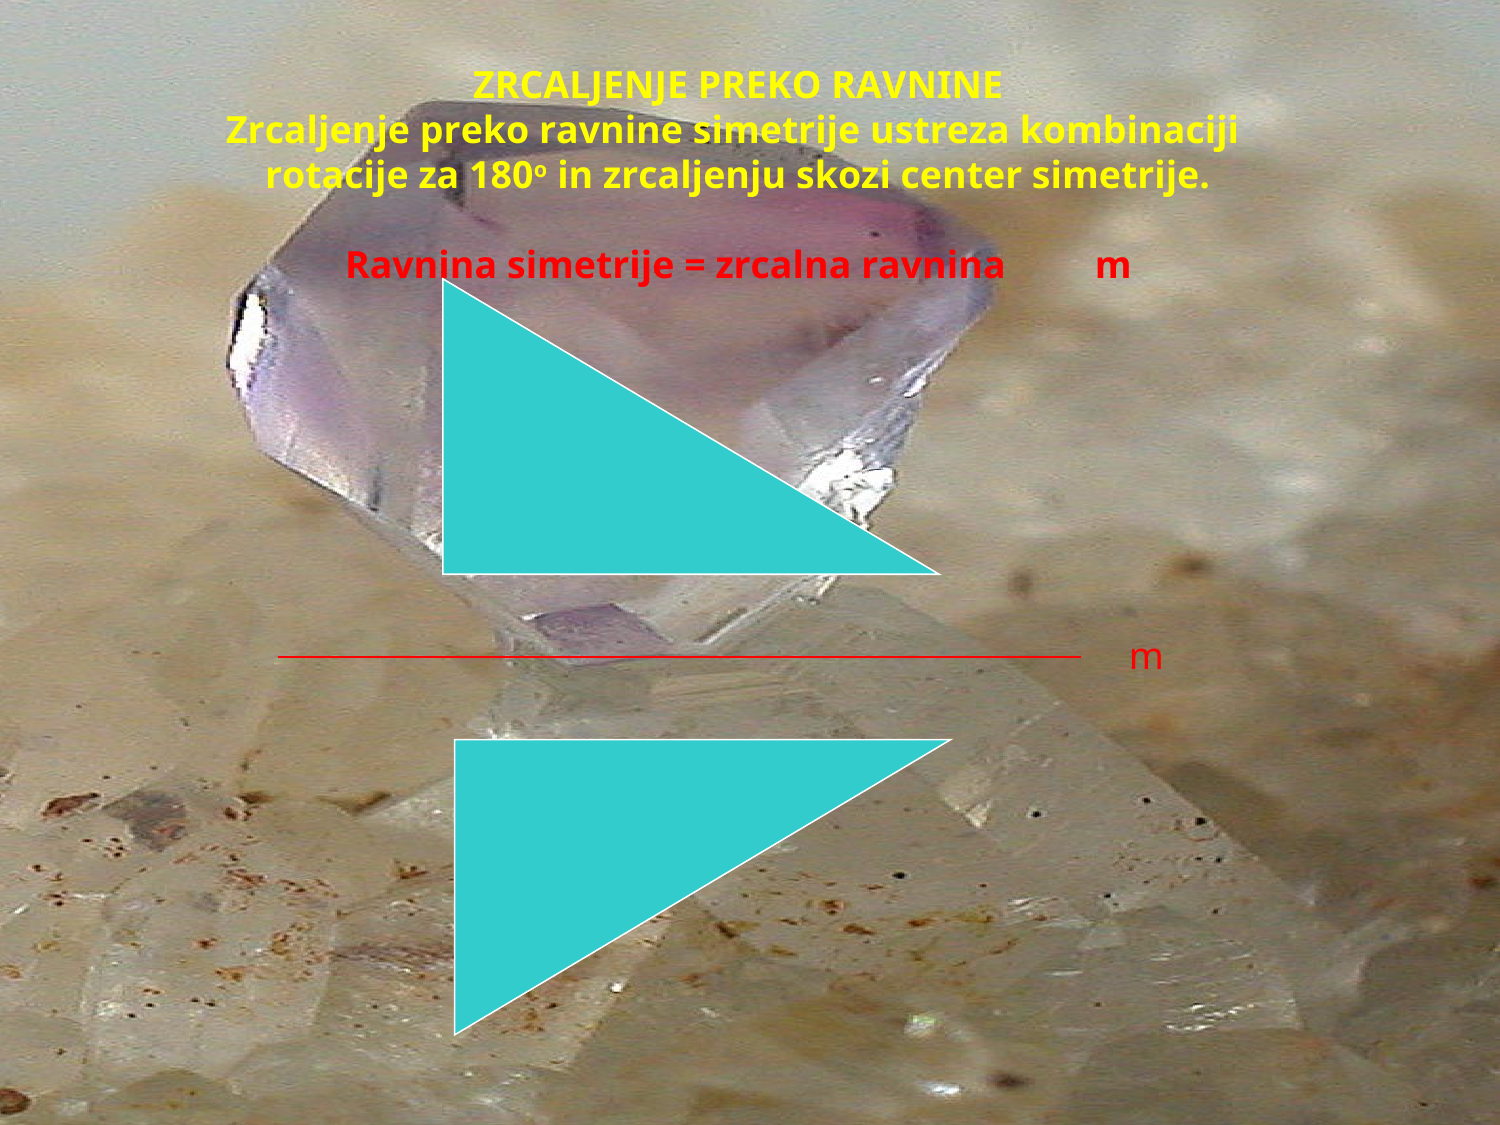

ZRCALJENJE PREKO RAVNINE
Zrcaljenje preko ravnine simetrije ustreza kombinaciji
rotacije za 180o in zrcaljenju skozi center simetrije.
Ravnina simetrije = zrcalna ravnina	m
m